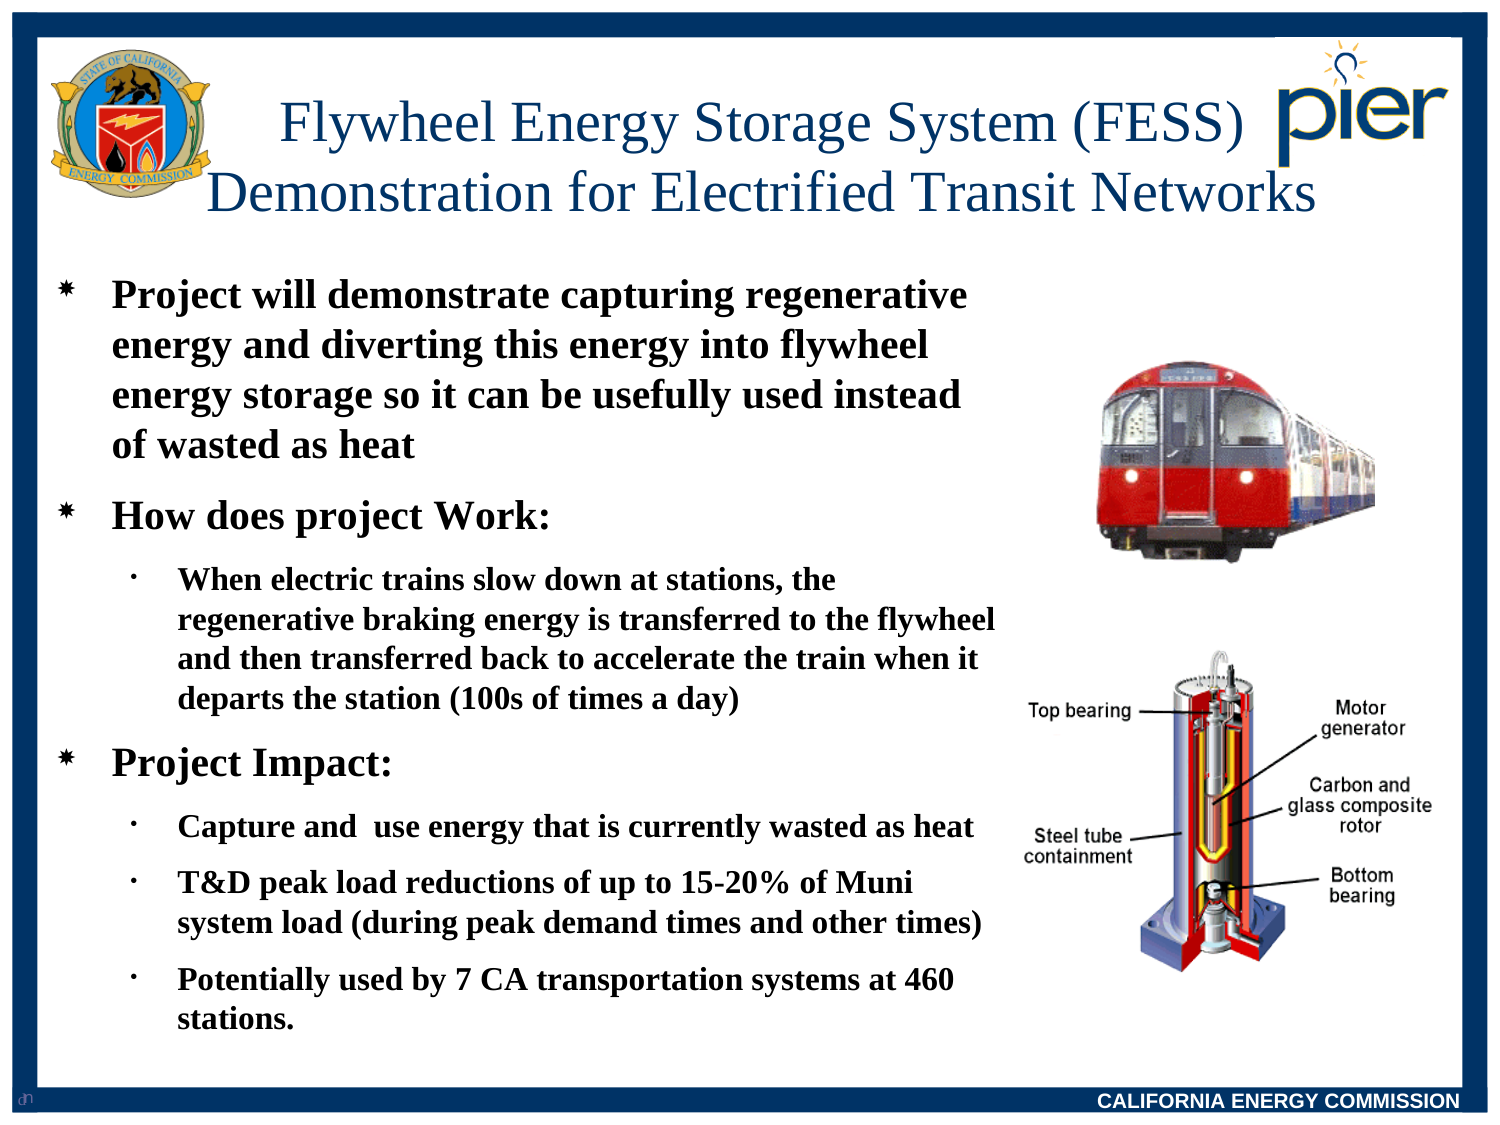

# Flywheel Energy Storage System (FESS) Demonstration for Electrified Transit Networks
Project will demonstrate capturing regenerative energy and diverting this energy into flywheel energy storage so it can be usefully used instead of wasted as heat
How does project Work:
When electric trains slow down at stations, the regenerative braking energy is transferred to the flywheel and then transferred back to accelerate the train when it departs the station (100s of times a day)
Project Impact:
Capture and use energy that is currently wasted as heat
T&D peak load reductions of up to 15-20% of Muni system load (during peak demand times and other times)
Potentially used by 7 CA transportation systems at 460 stations.